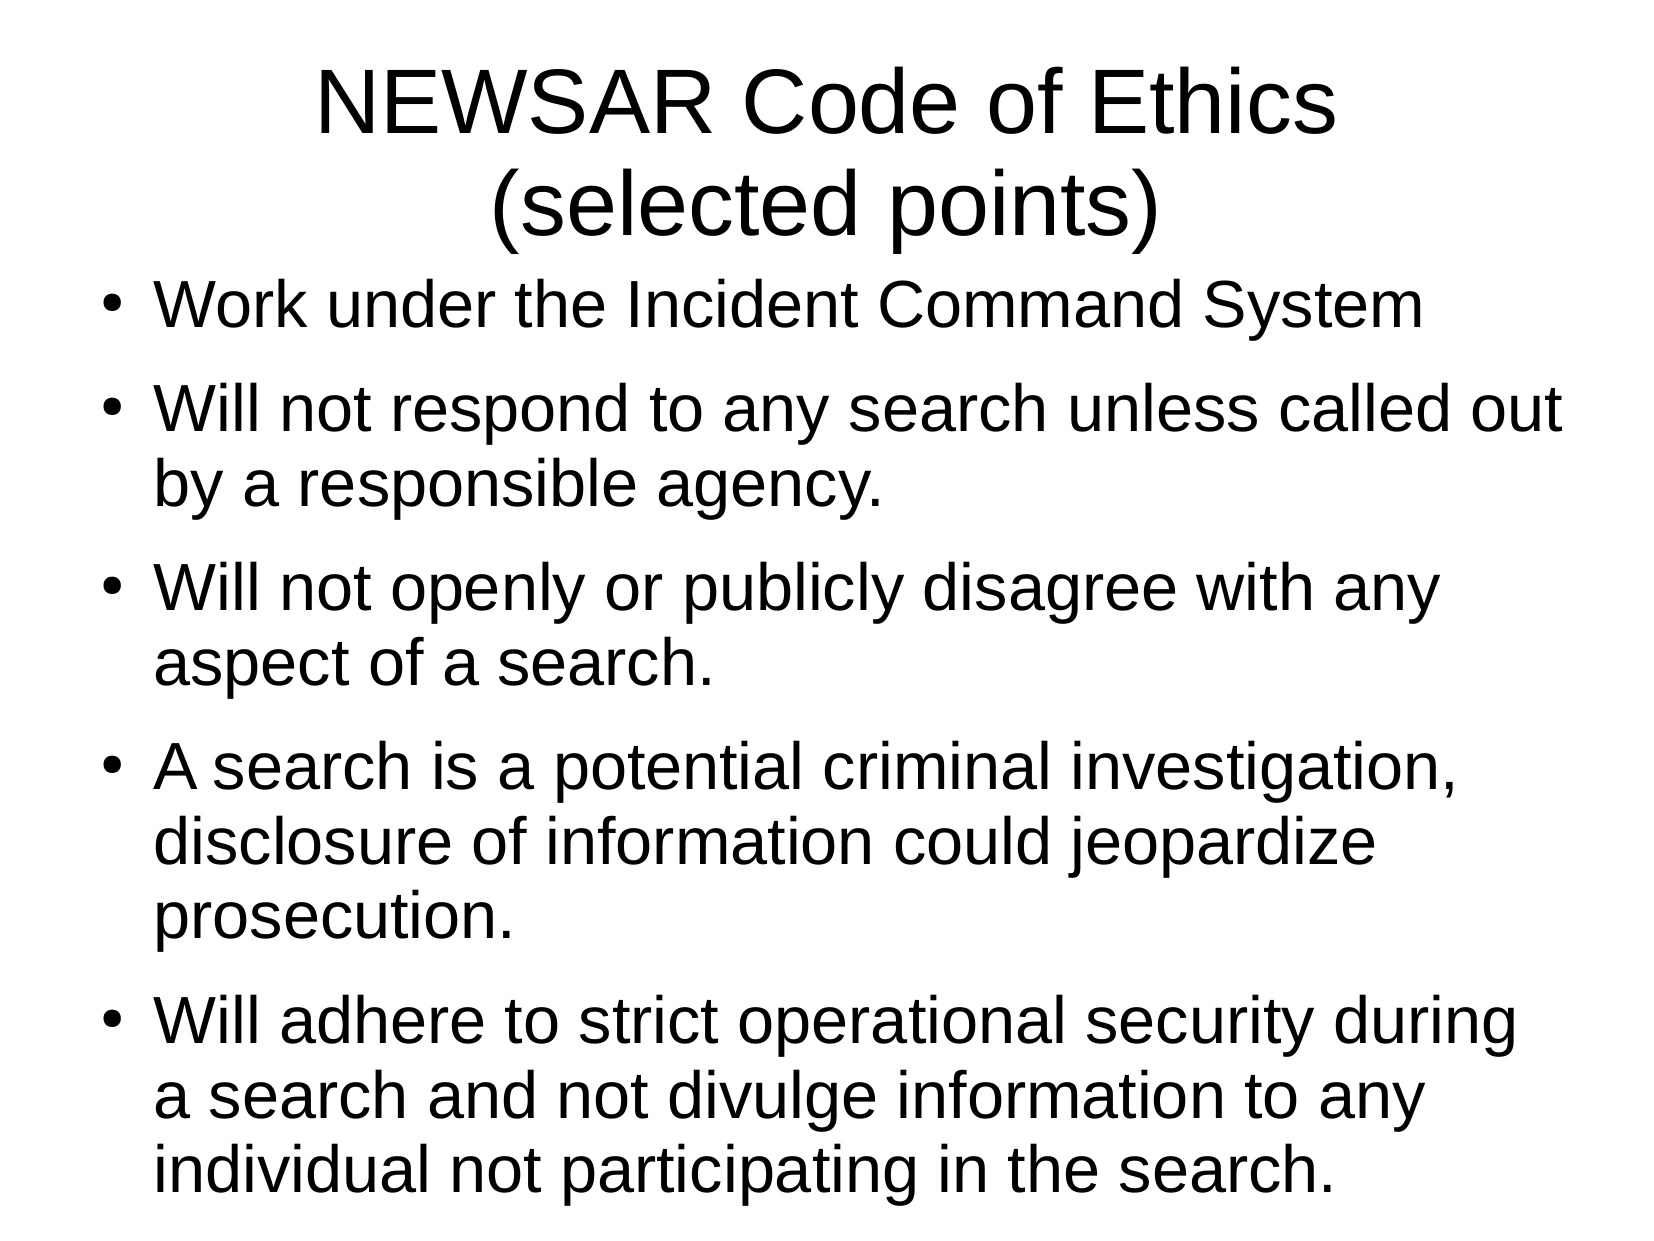

# NEWSAR Code of Ethics (selected points)
Work under the Incident Command System
Will not respond to any search unless called out by a responsible agency.
Will not openly or publicly disagree with any aspect of a search.
A search is a potential criminal investigation, disclosure of information could jeopardize prosecution.
Will adhere to strict operational security during a search and not divulge information to any individual not participating in the search.